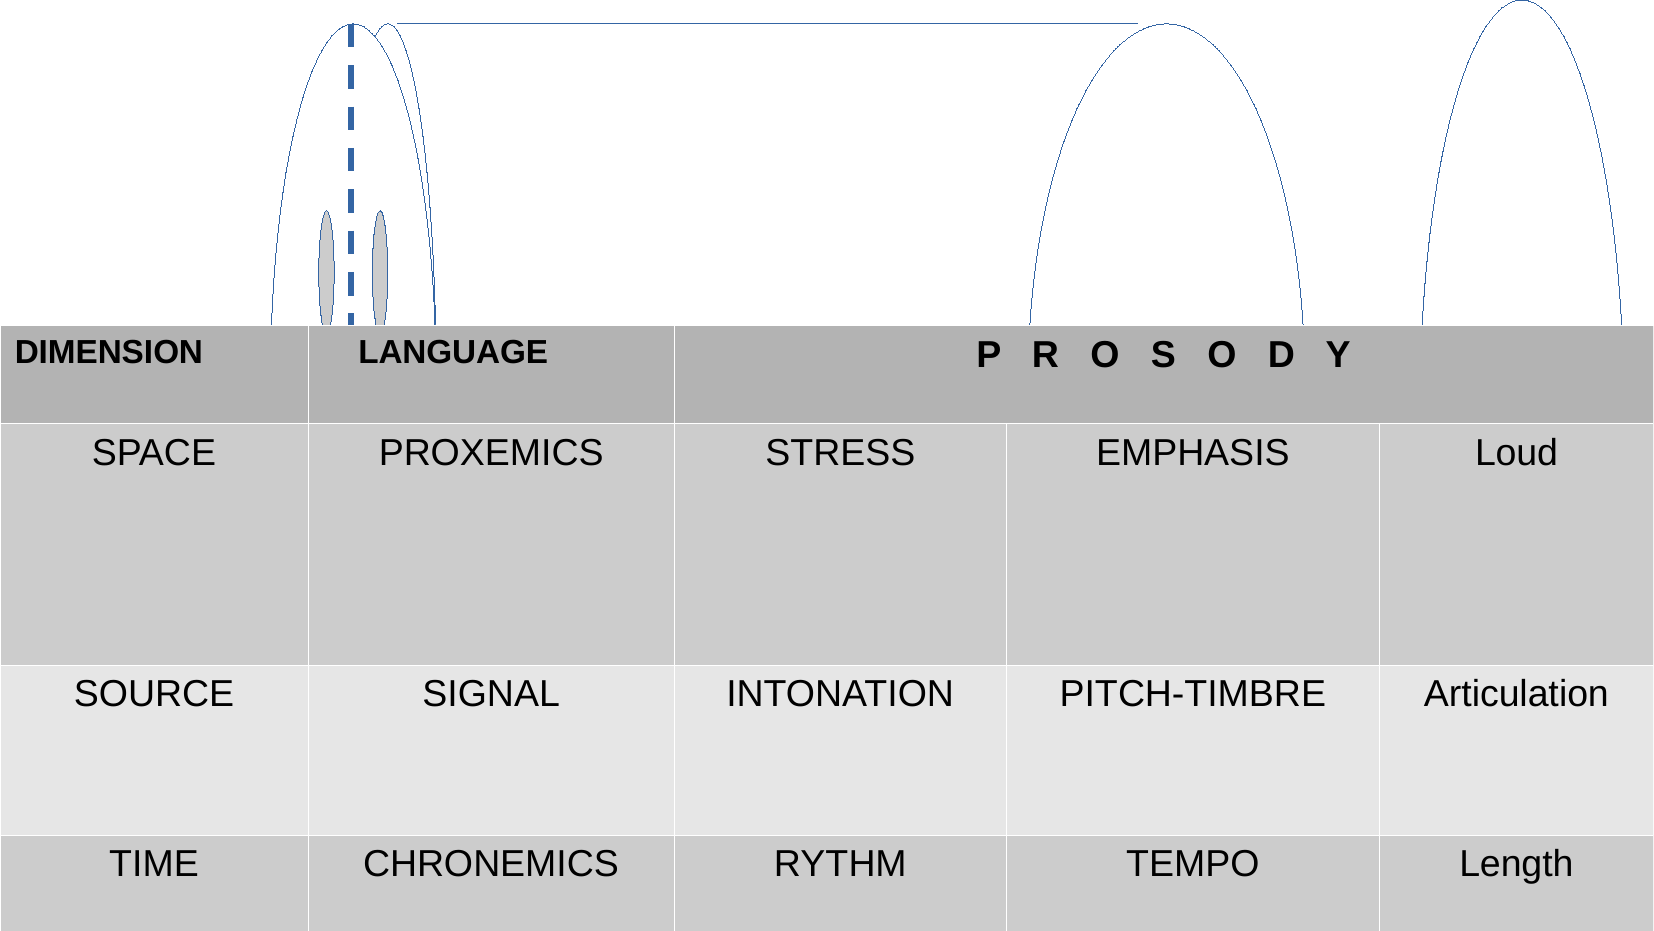

TEXTUAL
| DIMENSION | LANGUAGE | P R O S O D Y | | |
| --- | --- | --- | --- | --- |
| SPACE | PROXEMICS | STRESS | EMPHASIS | Loud |
| SOURCE | SIGNAL | INTONATION | PITCH-TIMBRE | Articulation |
| TIME | CHRONEMICS | RYTHM | TEMPO | Length |